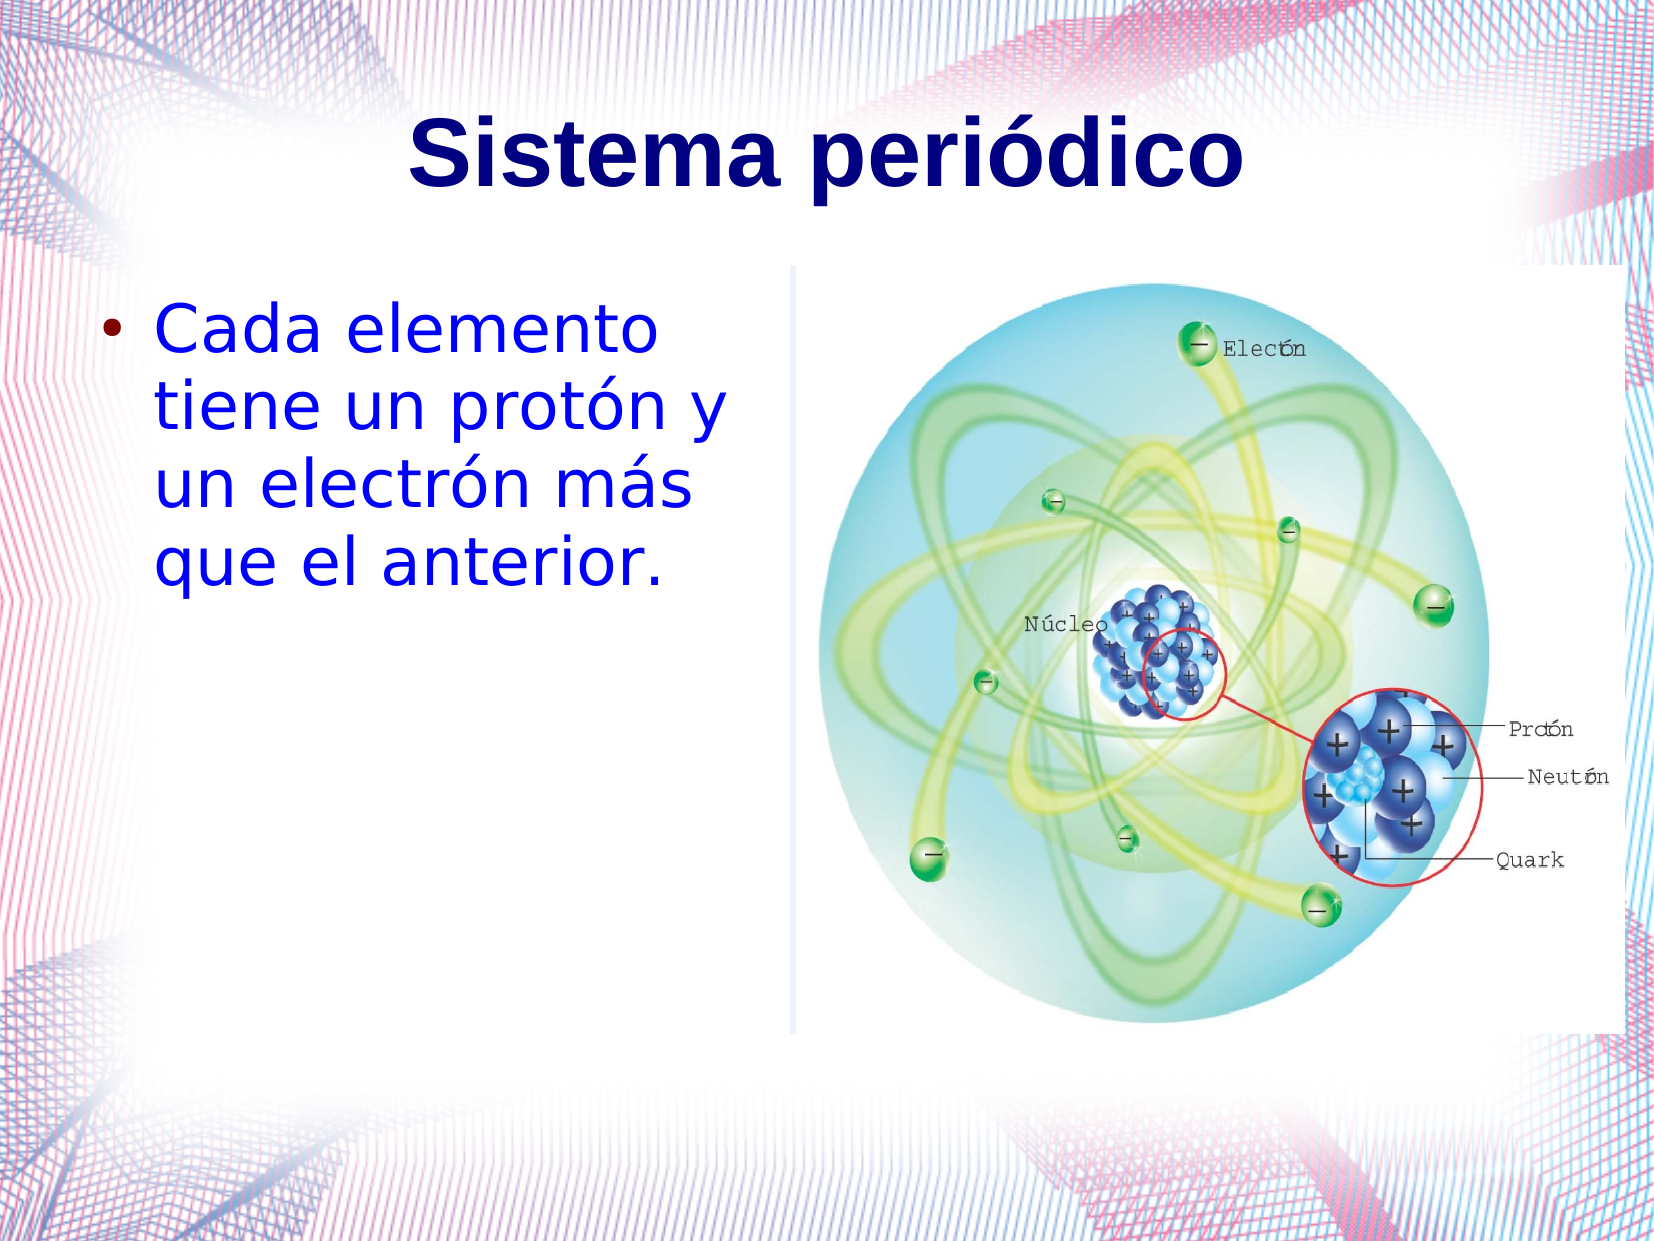

# Sistema periódico
Cada elemento tiene un protón y un electrón más que el anterior.